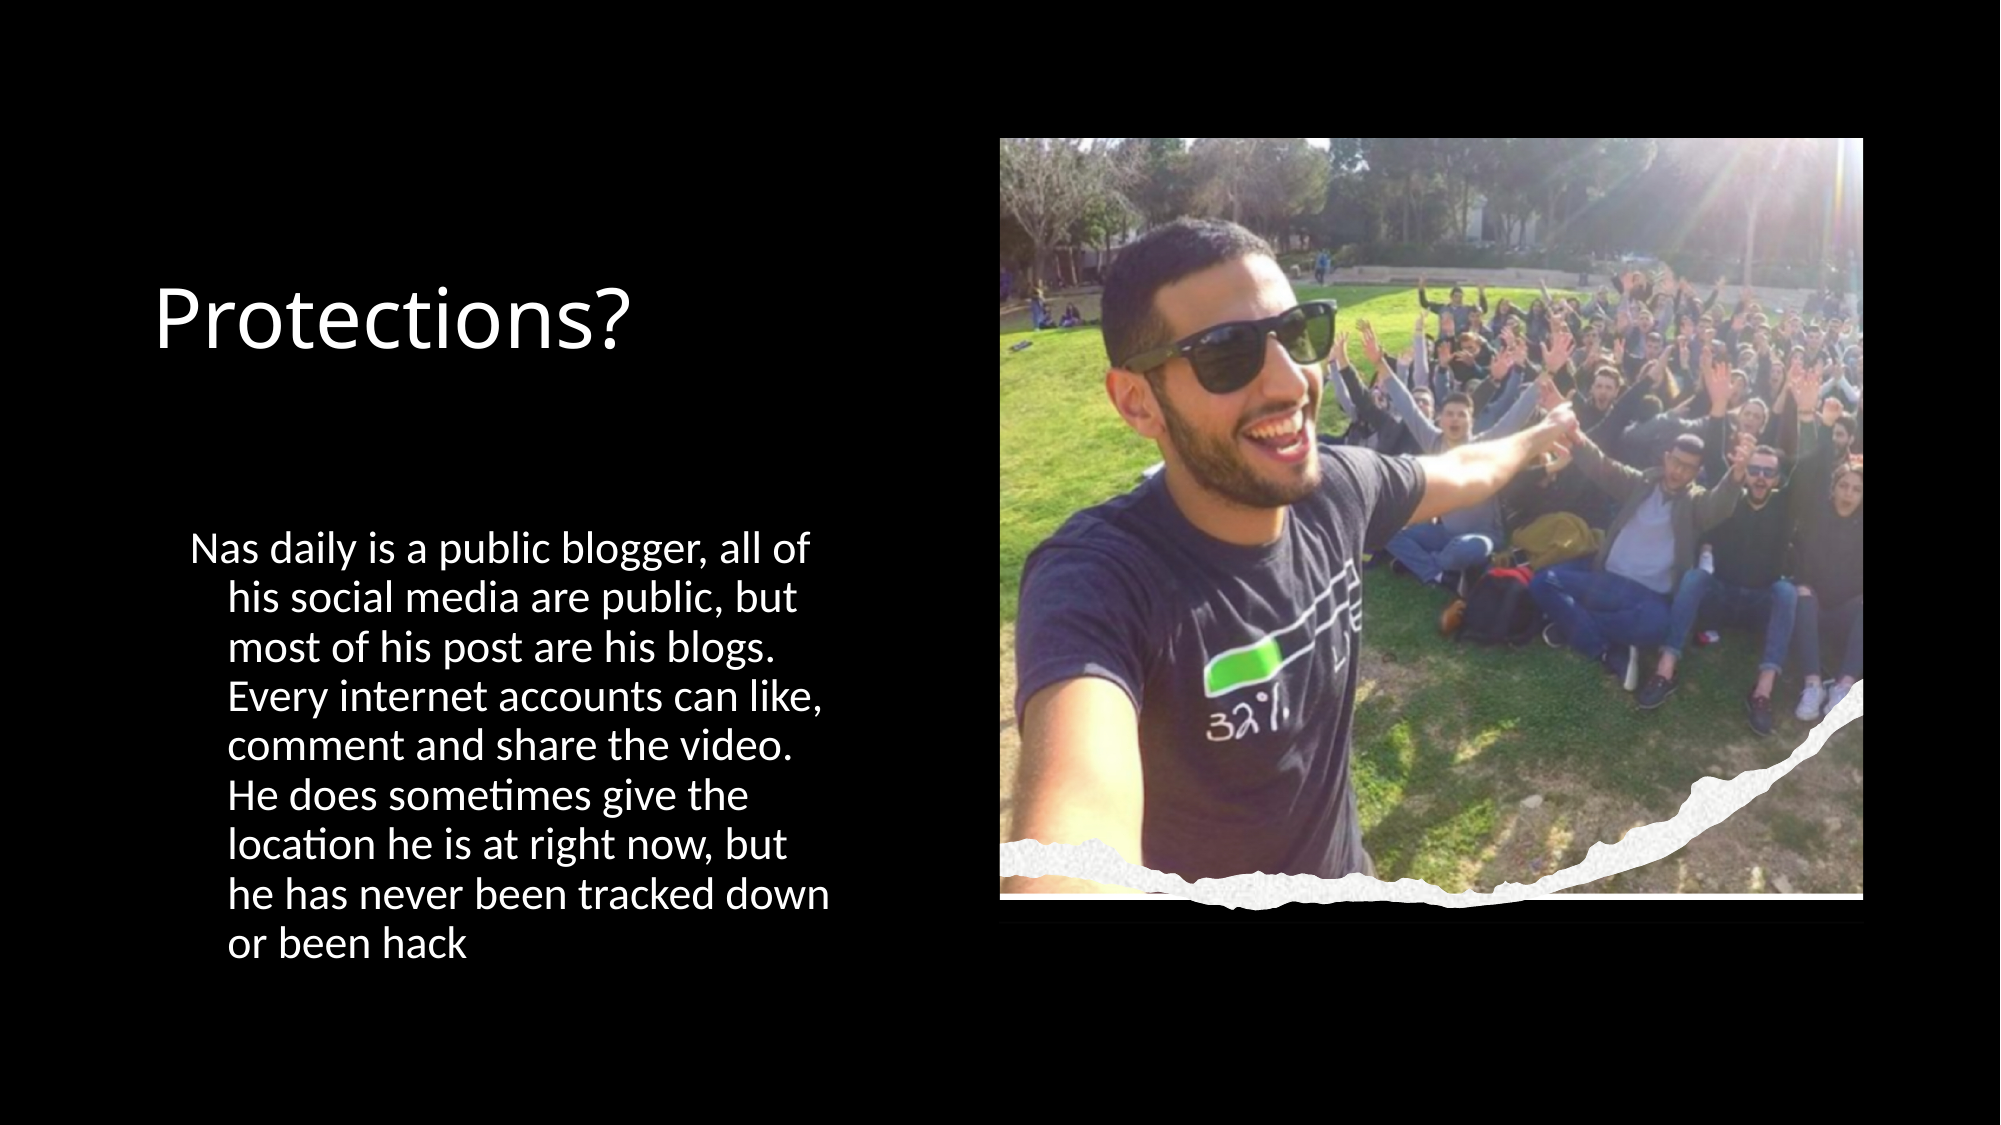

# Protections?
Nas daily is a public blogger, all of his social media are public, but most of his post are his blogs. Every internet accounts can like, comment and share the video. He does sometimes give the location he is at right now, but he has never been tracked down or been hack